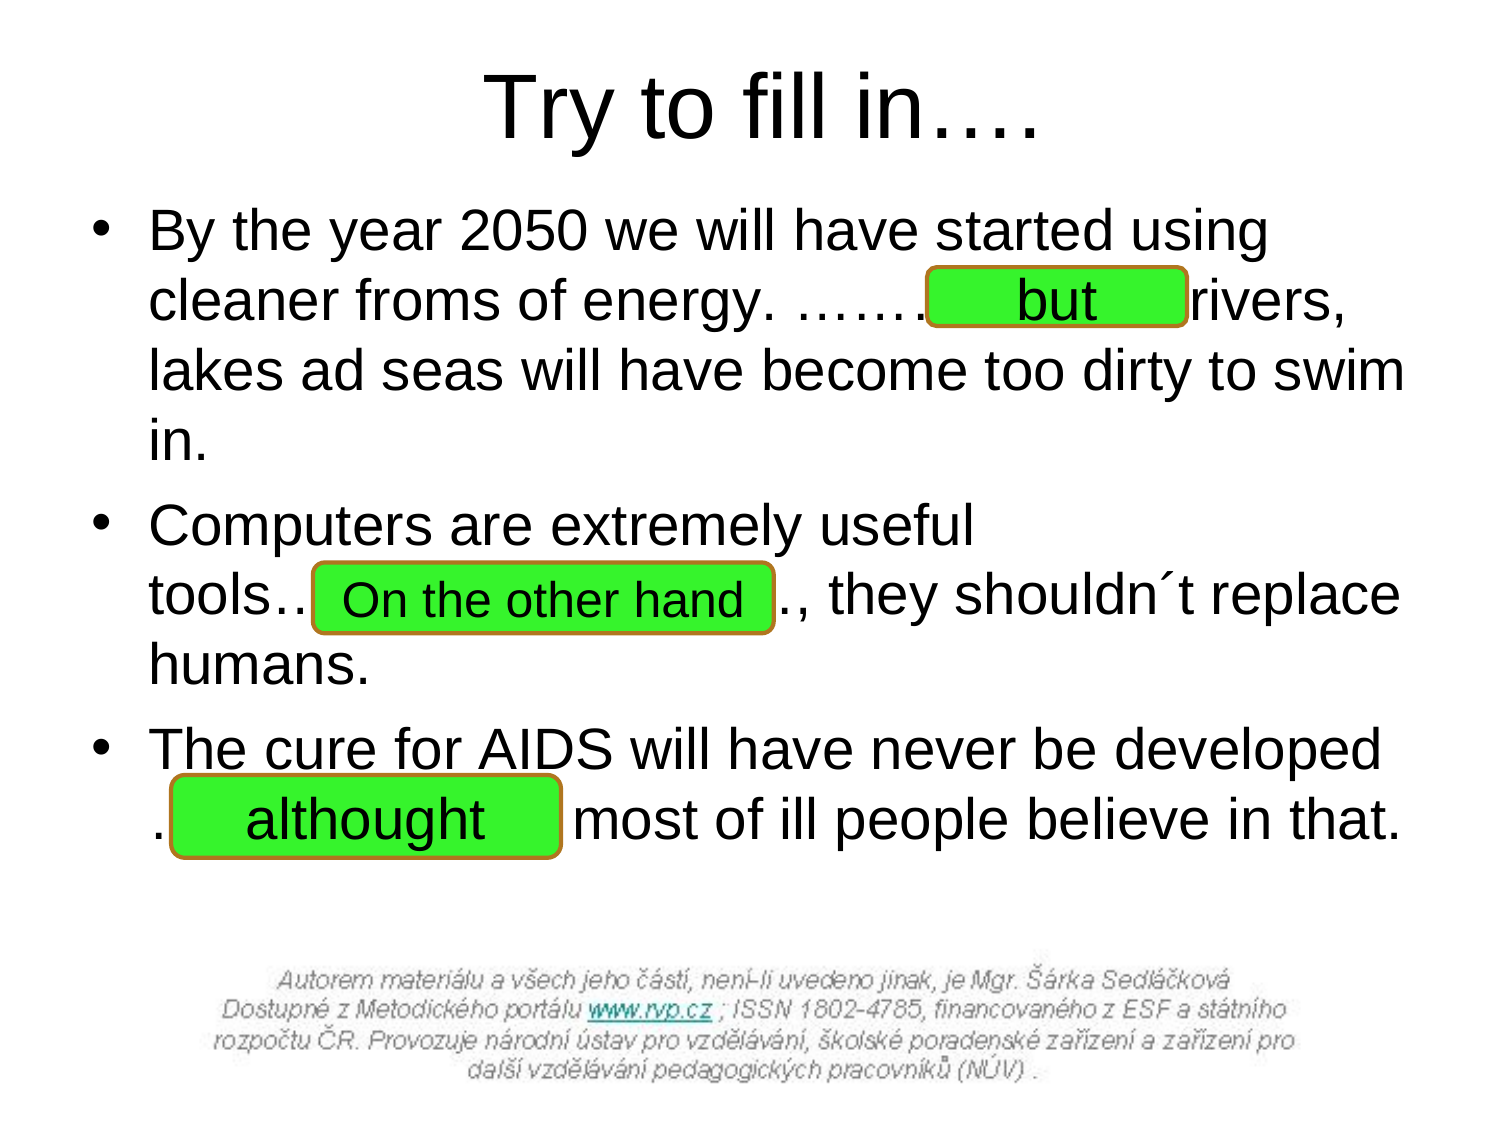

# Try to fill in….
By the year 2050 we will have started using cleaner froms of energy. ………….., the rivers, lakes ad seas will have become too dirty to swim in.
Computers are extremely useful tools………………………, they shouldn´t replace humans.
The cure for AIDS will have never be developed ………………… most of ill people believe in that.
but
On the other hand
althought